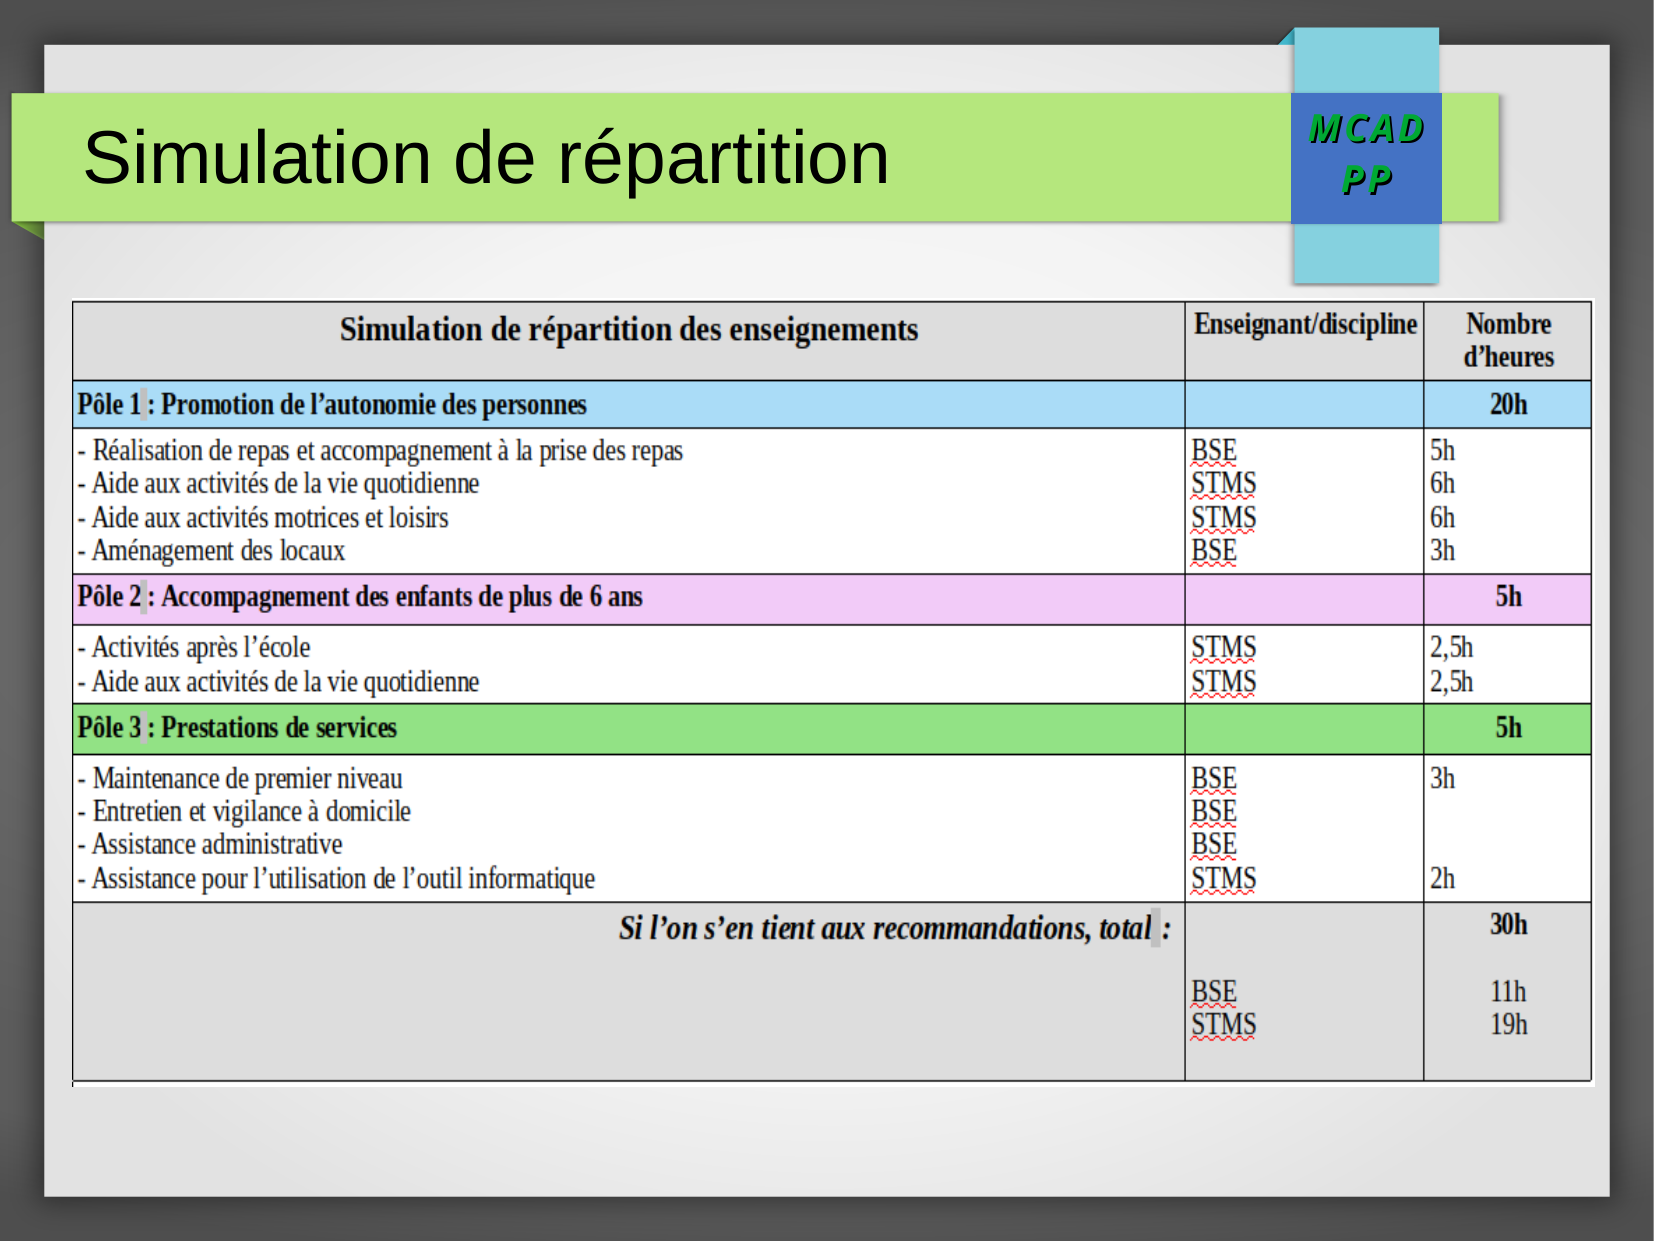

| |
| --- |
# Simulation de répartition
MCAD
PP